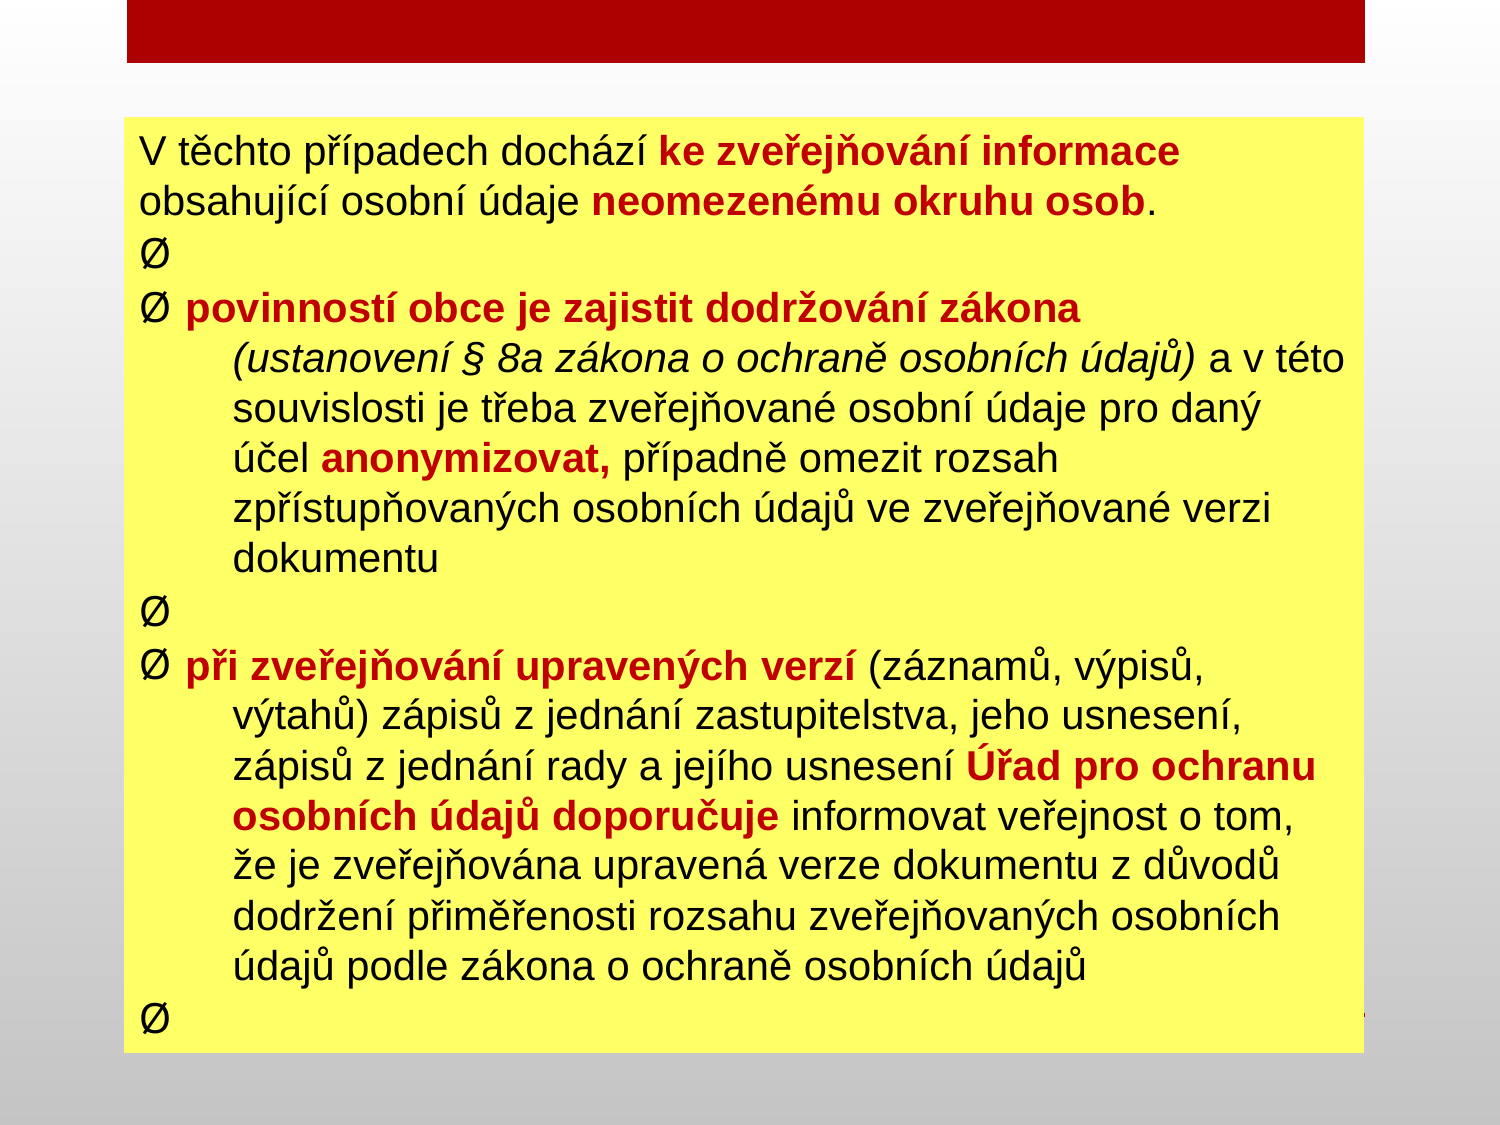

V těchto případech dochází ke zveřejňování informace obsahující osobní údaje neomezenému okruhu osob.
povinností obce je zajistit dodržování zákona (ustanovení § 8a zákona o ochraně osobních údajů) a v této souvislosti je třeba zveřejňované osobní údaje pro daný účel anonymizovat, případně omezit rozsah zpřístupňovaných osobních údajů ve zveřejňované verzi dokumentu
při zveřejňování upravených verzí (záznamů, výpisů, výtahů) zápisů z jednání zastupitelstva, jeho usnesení, zápisů z jednání rady a jejího usnesení Úřad pro ochranu osobních údajů doporučuje informovat veřejnost o tom, že je zveřejňována upravená verze dokumentu z důvodů dodržení přiměřenosti rozsahu zveřejňovaných osobních údajů podle zákona o ochraně osobních údajů